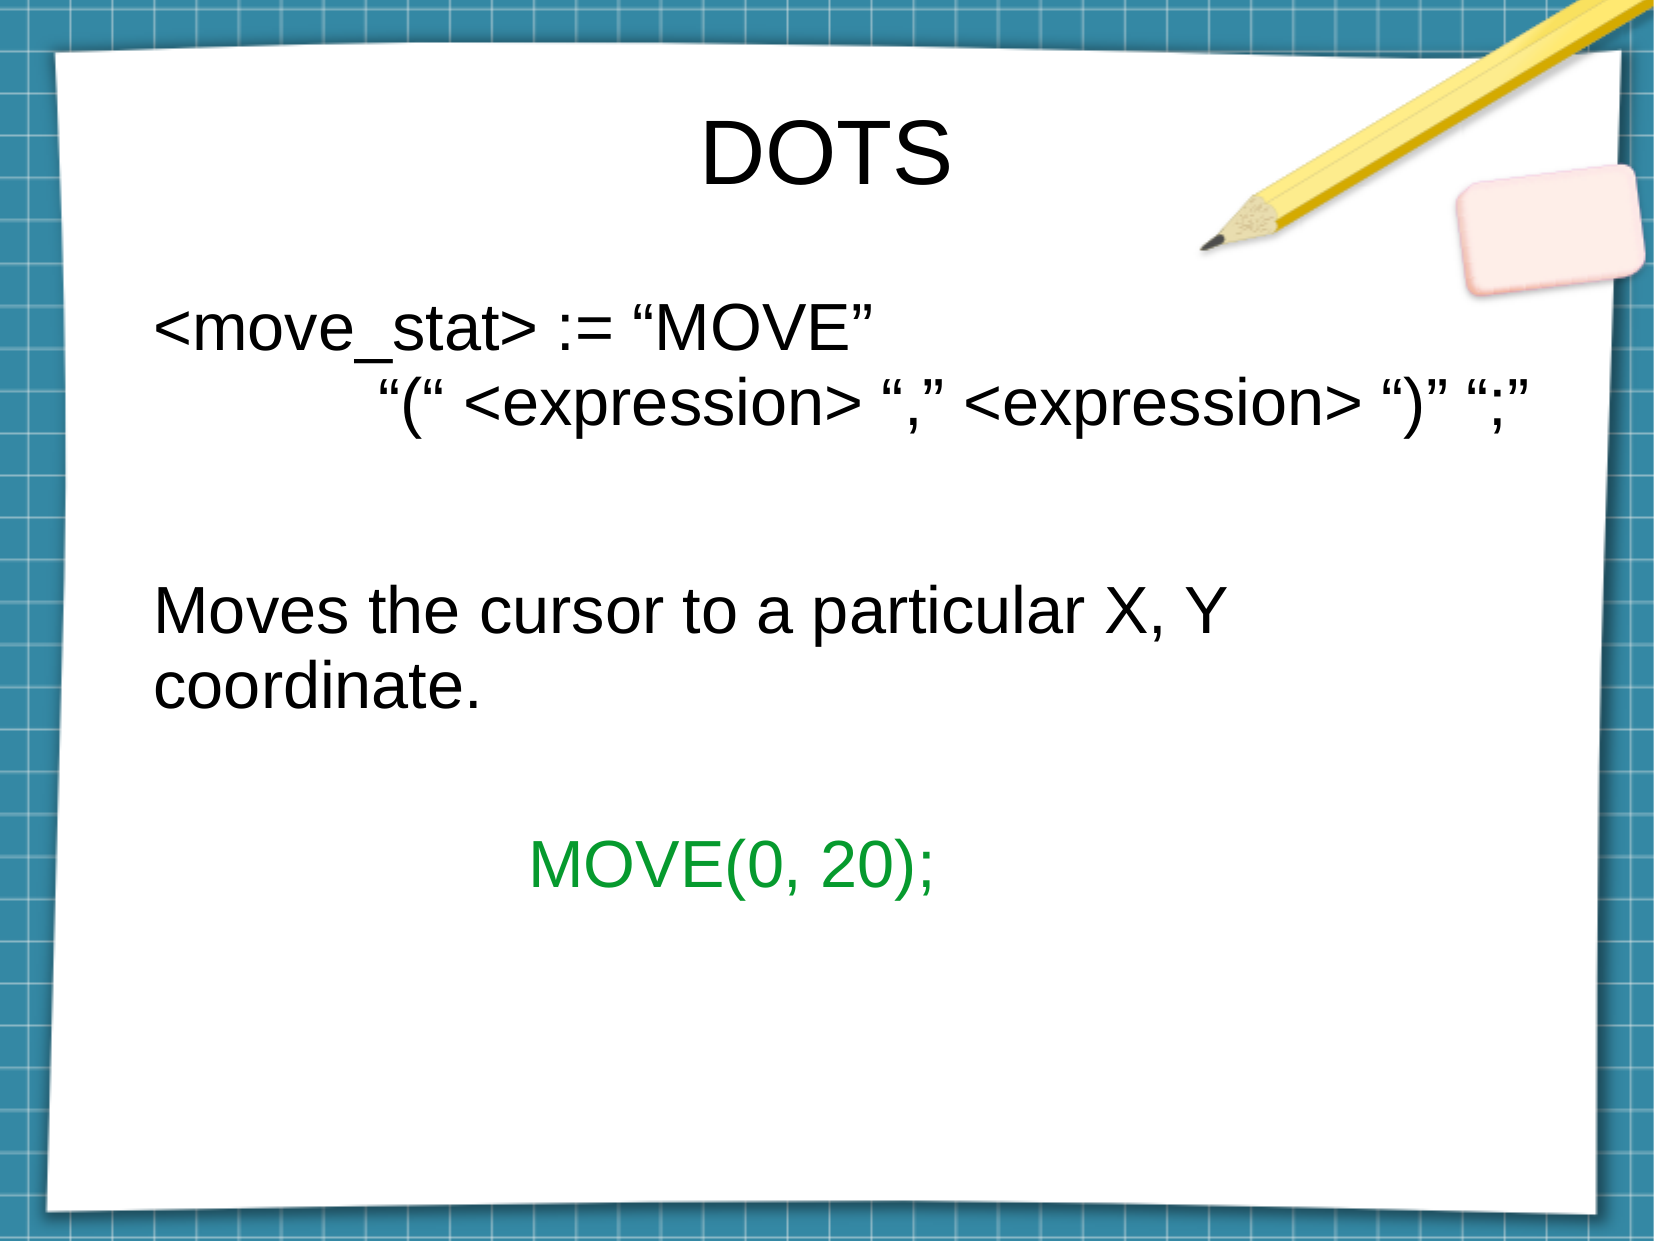

# DOTS
<move_stat> := “MOVE”
			“(“ <expression> “,” <expression> “)” “;”
Moves the cursor to a particular X, Y coordinate.
					MOVE(0, 20);